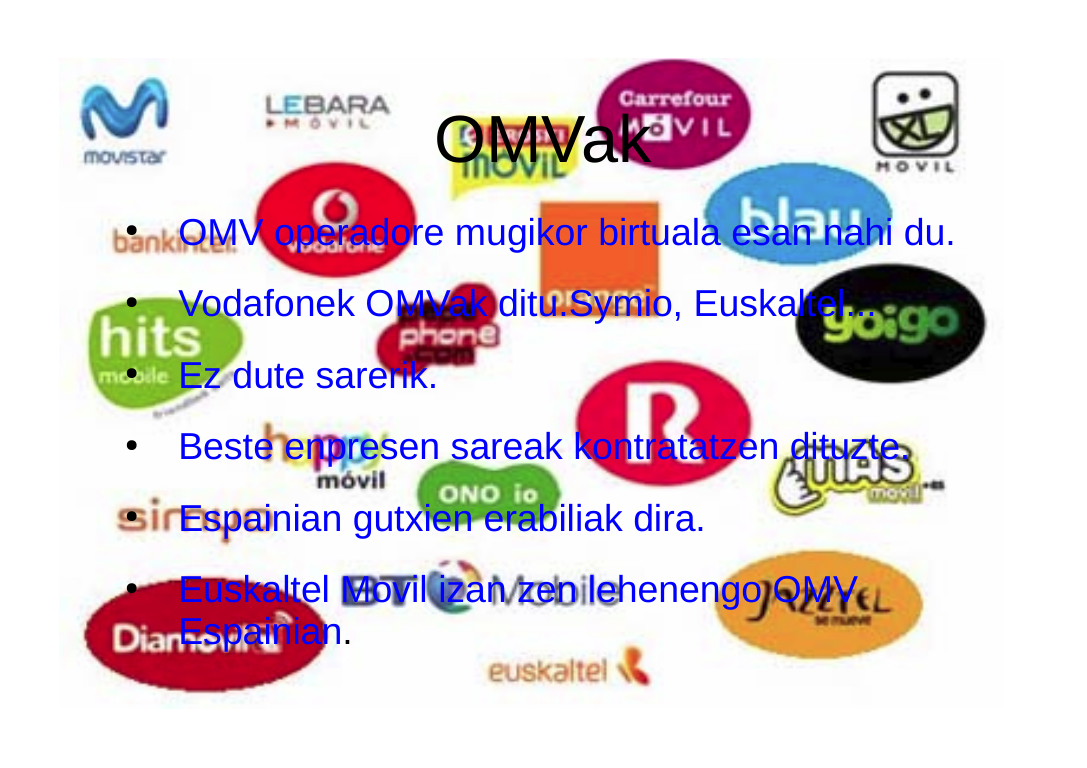

# OMVak
OMV operadore mugikor birtuala esan nahi du.
Vodafonek OMVak ditu.Symio, Euskaltel...
Ez dute sarerik.
Beste enpresen sareak kontratatzen dituzte.
Espainian gutxien erabiliak dira.
Euskaltel Movil izan zen lehenengo OMV Espainian.